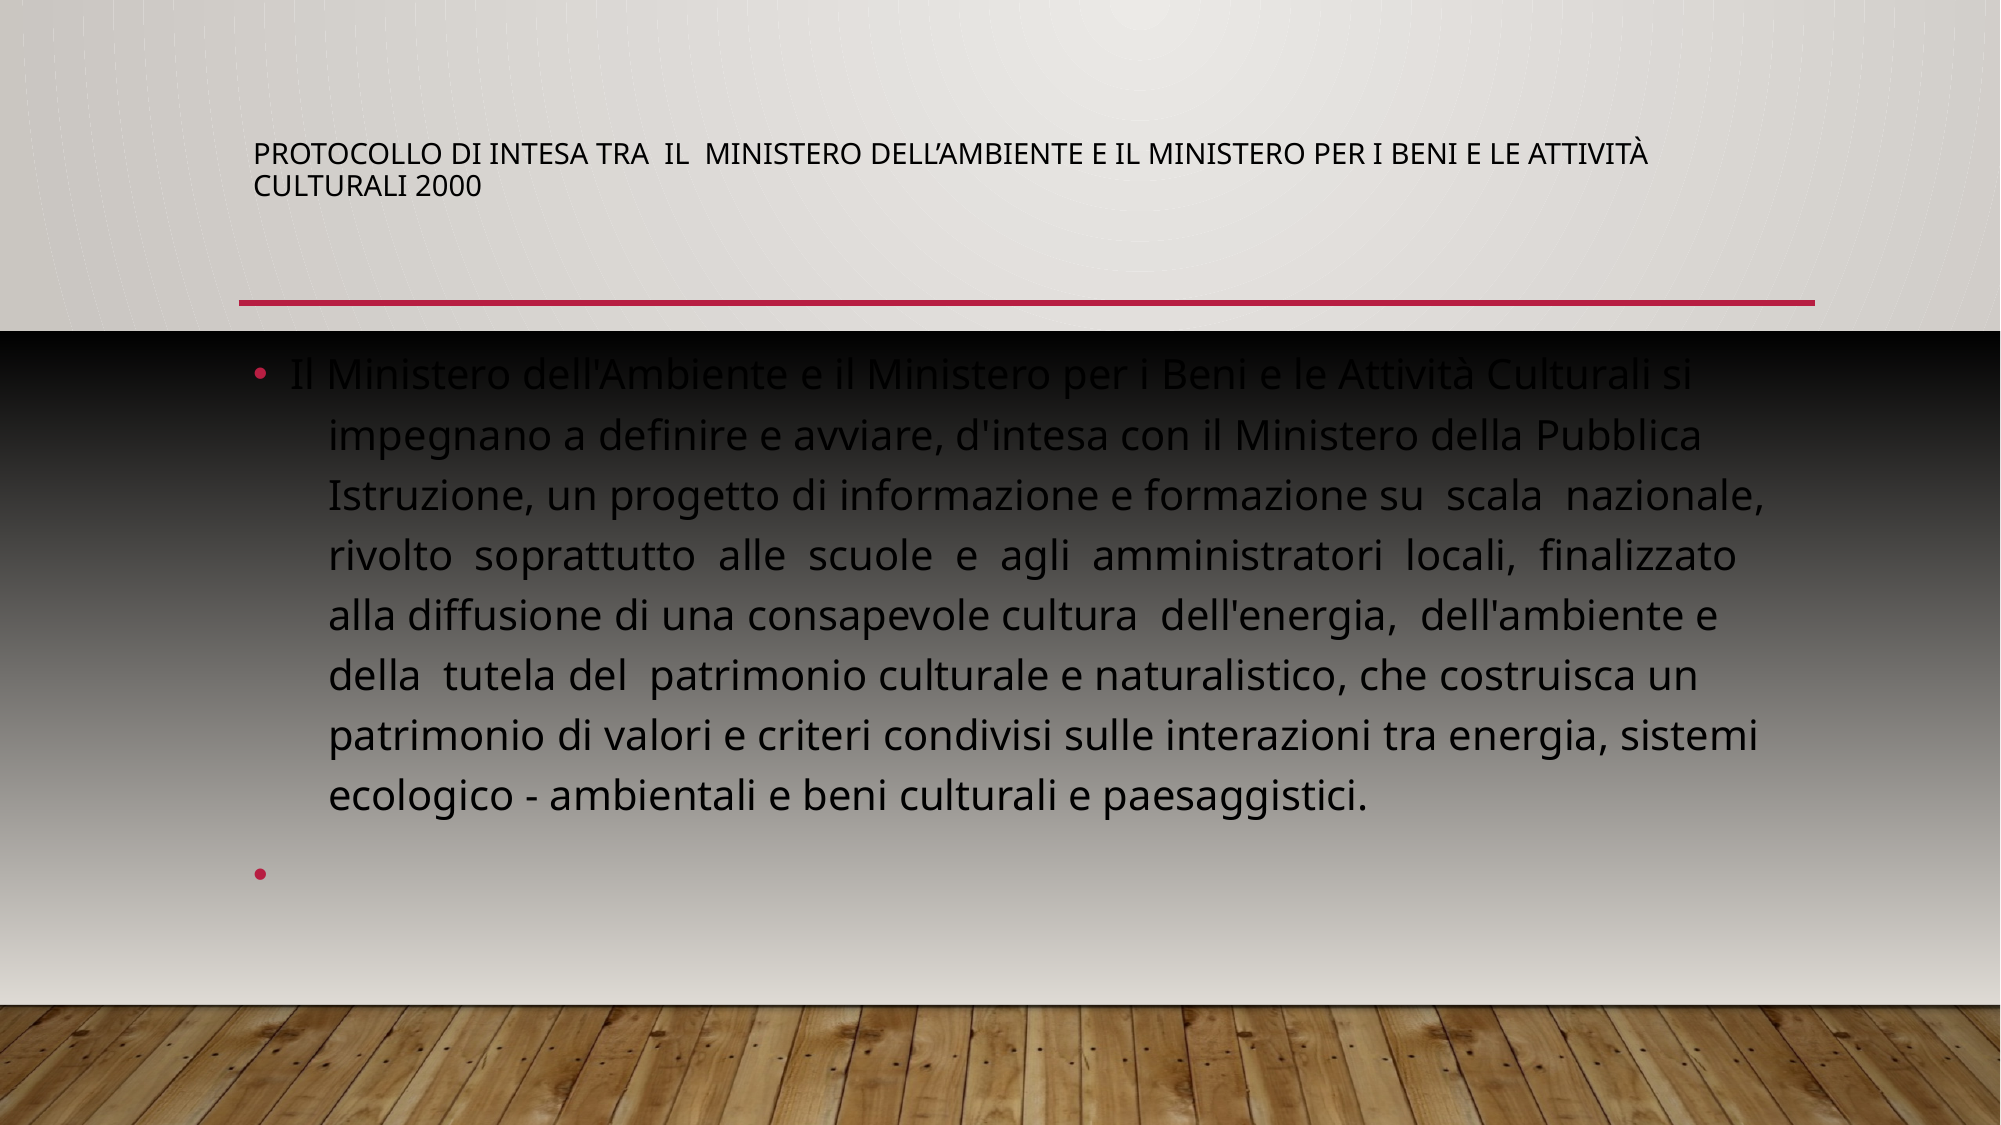

# Protocollo di Intesa tra il Ministero dell’Ambiente e il Ministero per i Beni e le Attività Culturali 2000
Il Ministero dell'Ambiente e il Ministero per i Beni e le Attività Culturali si impegnano a definire e avviare, d'intesa con il Ministero della Pubblica Istruzione, un progetto di informazione e formazione su scala nazionale, rivolto soprattutto alle scuole e agli amministratori locali, finalizzato alla diffusione di una consapevole cultura dell'energia, dell'ambiente e della tutela del patrimonio culturale e naturalistico, che costruisca un patrimonio di valori e criteri condivisi sulle interazioni tra energia, sistemi ecologico - ambientali e beni culturali e paesaggistici.